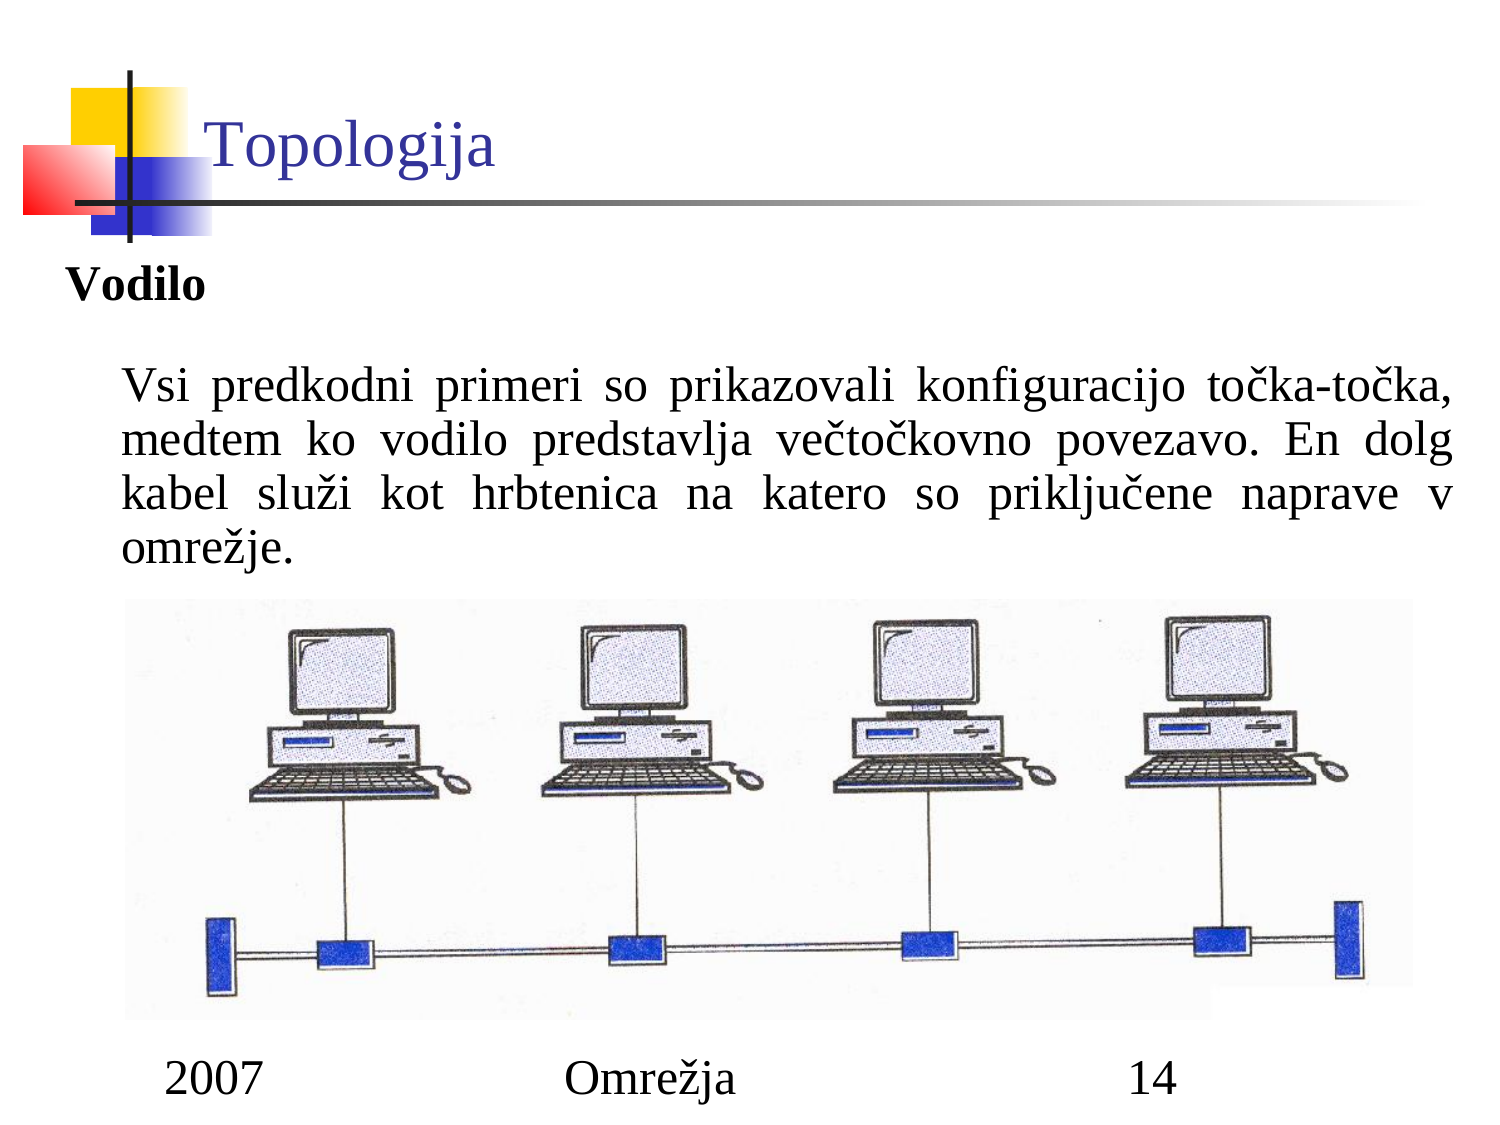

# Topologija
Vodilo
	Vsi predkodni primeri so prikazovali konfiguracijo točka-točka, medtem ko vodilo predstavlja večtočkovno povezavo. En dolg kabel služi kot hrbtenica na katero so priključene naprave v omrežje.
2007
Omrežja
14